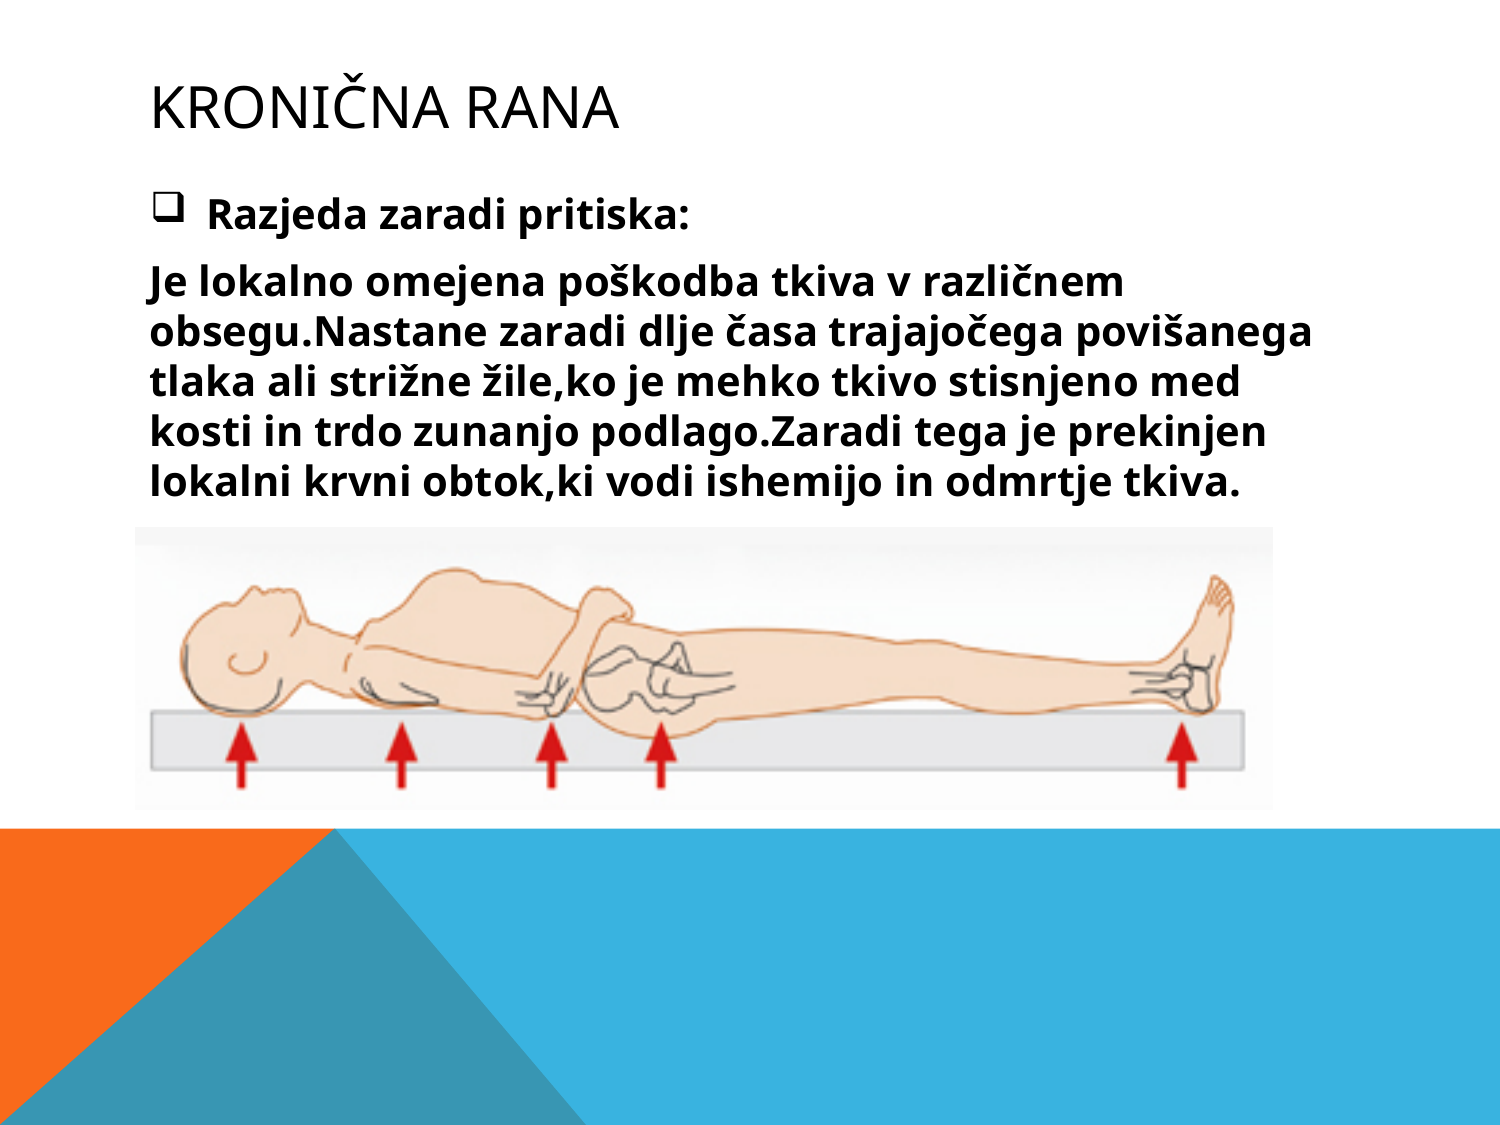

# Kronična rana
Razjeda zaradi pritiska:
Je lokalno omejena poškodba tkiva v različnem obsegu.Nastane zaradi dlje časa trajajočega povišanega tlaka ali strižne žile,ko je mehko tkivo stisnjeno med kosti in trdo zunanjo podlago.Zaradi tega je prekinjen lokalni krvni obtok,ki vodi ishemijo in odmrtje tkiva.